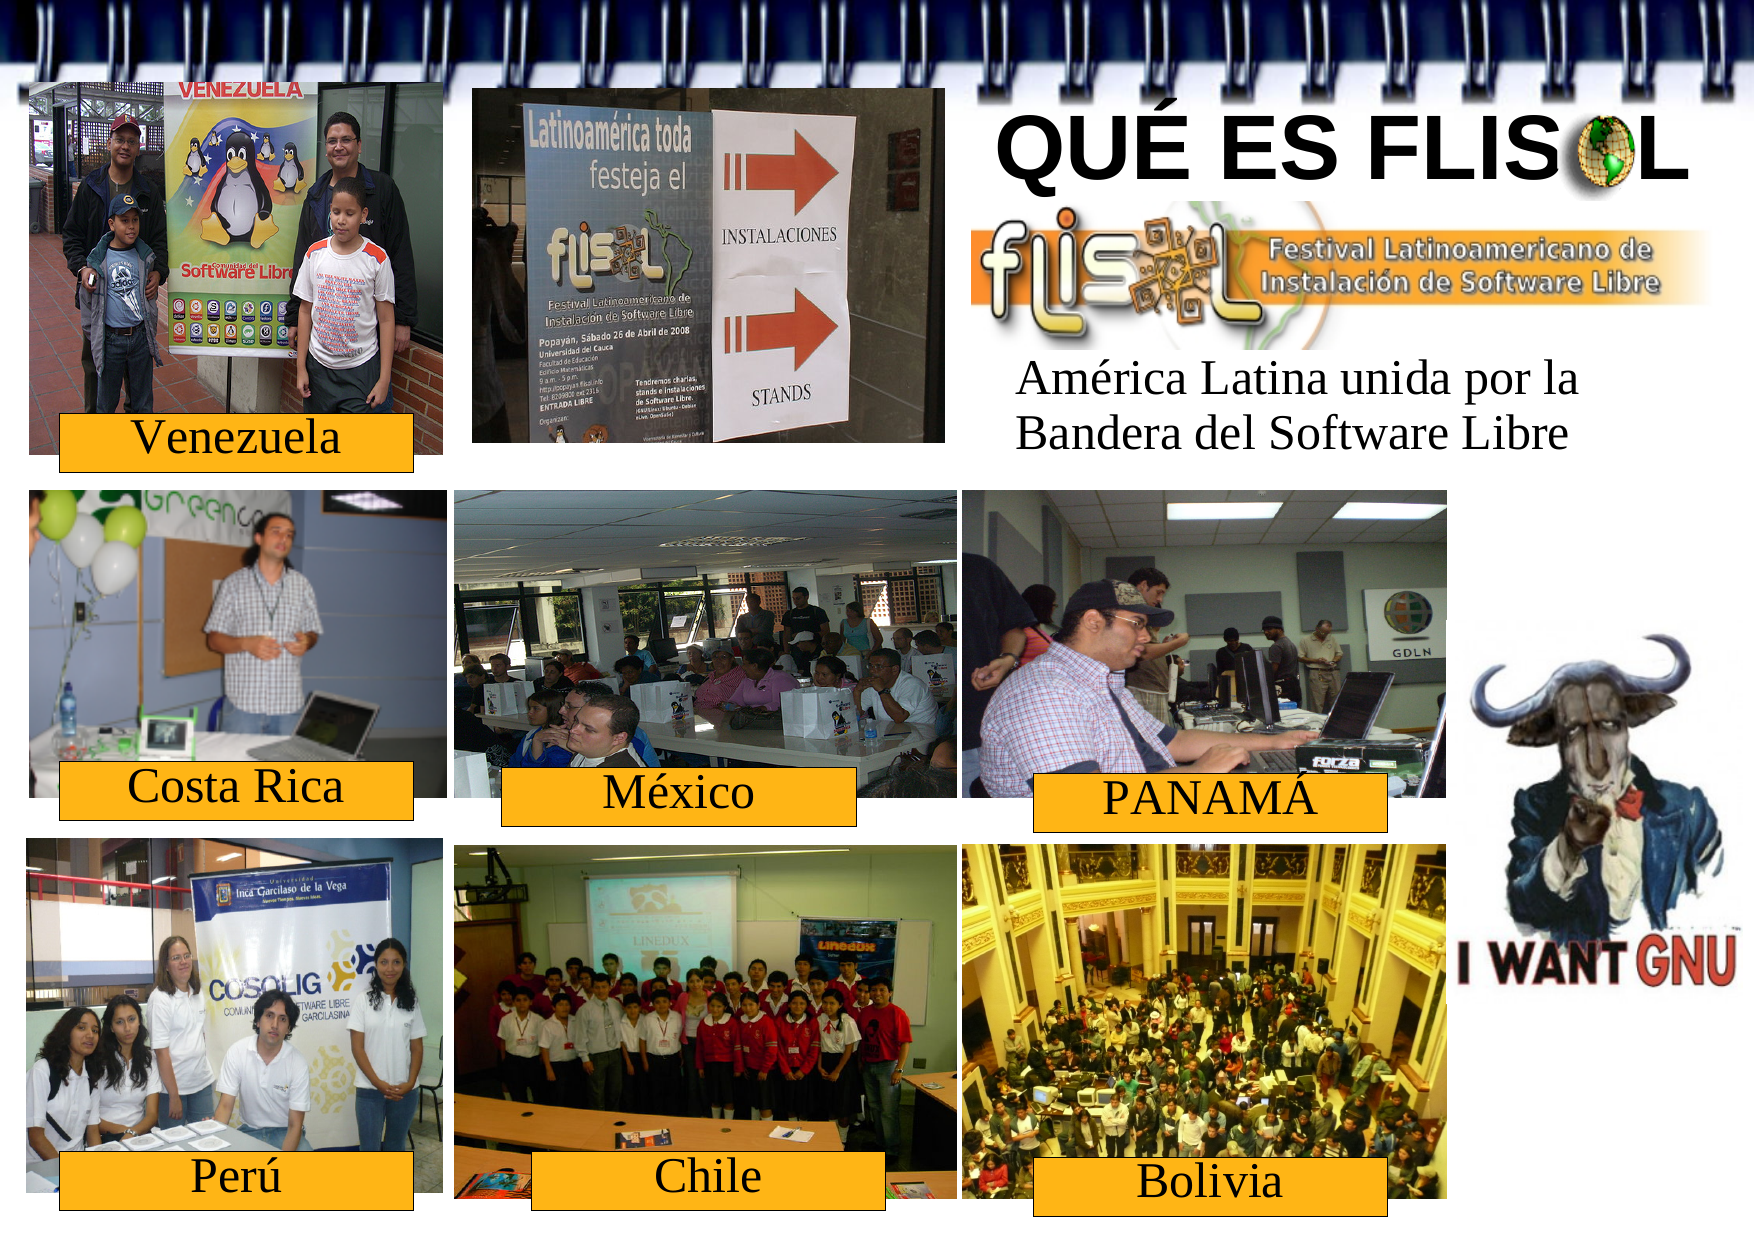

# QUÉ ES FLISOL
América Latina unida por la
Bandera del Software Libre
Venezuela
Costa Rica
México
PANAMÁ
Perú
Chile
Bolivia